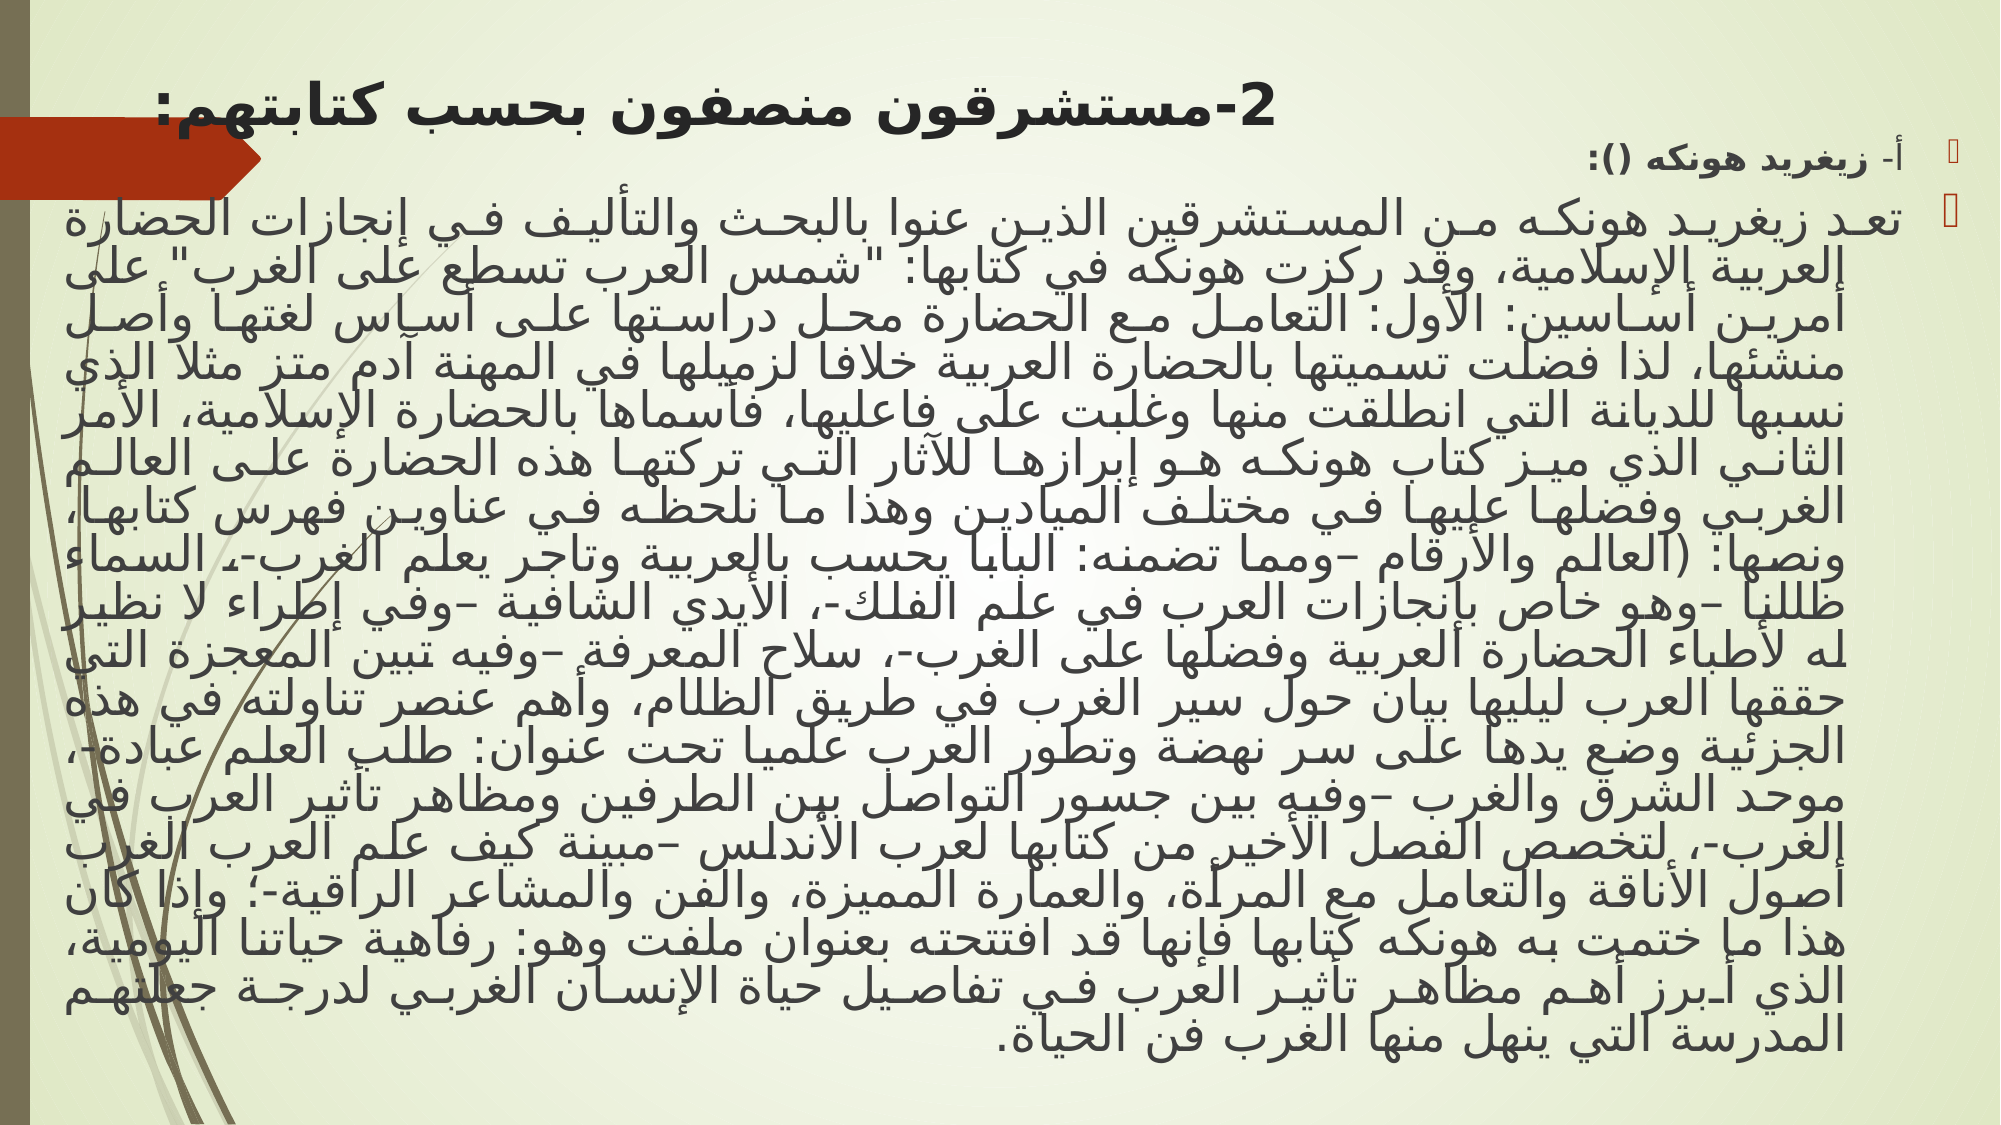

# 2-مستشرقون منصفون بحسب كتابتهم:
أ- زيغريد هونكه ():
تعد زيغريد هونكه من المستشرقين الذين عنوا بالبحث والتأليف في إنجازات الحضارة العربية الإسلامية، وقد ركزت هونكه في كتابها: "شمس العرب تسطع على الغرب" على أمرين أساسين: الأول: التعامل مع الحضارة محل دراستها على أساس لغتها وأصل منشئها، لذا فضلت تسميتها بالحضارة العربية خلافا لزميلها في المهنة آدم متز مثلا الذي نسبها للديانة التي انطلقت منها وغلبت على فاعليها، فأسماها بالحضارة الإسلامية، الأمر الثاني الذي ميز كتاب هونكه هو إبرازها للآثار التي تركتها هذه الحضارة على العالم الغربي وفضلها عليها في مختلف الميادين وهذا ما نلحظه في عناوين فهرس كتابها، ونصها: (العالم والأرقام –ومما تضمنه: البابا يحسب بالعربية وتاجر يعلم الغرب-، السماء ظللنا –وهو خاص بإنجازات العرب في علم الفلك-، الأيدي الشافية –وفي إطراء لا نظير له لأطباء الحضارة العربية وفضلها على الغرب-، سلاح المعرفة –وفيه تبين المعجزة التي حققها العرب ليليها بيان حول سير الغرب في طريق الظلام، وأهم عنصر تناولته في هذه الجزئية وضع يدها على سر نهضة وتطور العرب علميا تحت عنوان: طلب العلم عبادة-، موحد الشرق والغرب –وفيه بين جسور التواصل بين الطرفين ومظاهر تأثير العرب في الغرب-، لتخصص الفصل الأخير من كتابها لعرب الأندلس –مبينة كيف علم العرب الغرب أصول الأناقة والتعامل مع المرأة، والعمارة المميزة، والفن والمشاعر الراقية-؛ وإذا كان هذا ما ختمت به هونكه كتابها فإنها قد افتتحته بعنوان ملفت وهو: رفاهية حياتنا اليومية، الذي أبرز أهم مظاهر تأثير العرب في تفاصيل حياة الإنسان الغربي لدرجة جعلتهم المدرسة التي ينهل منها الغرب فن الحياة.